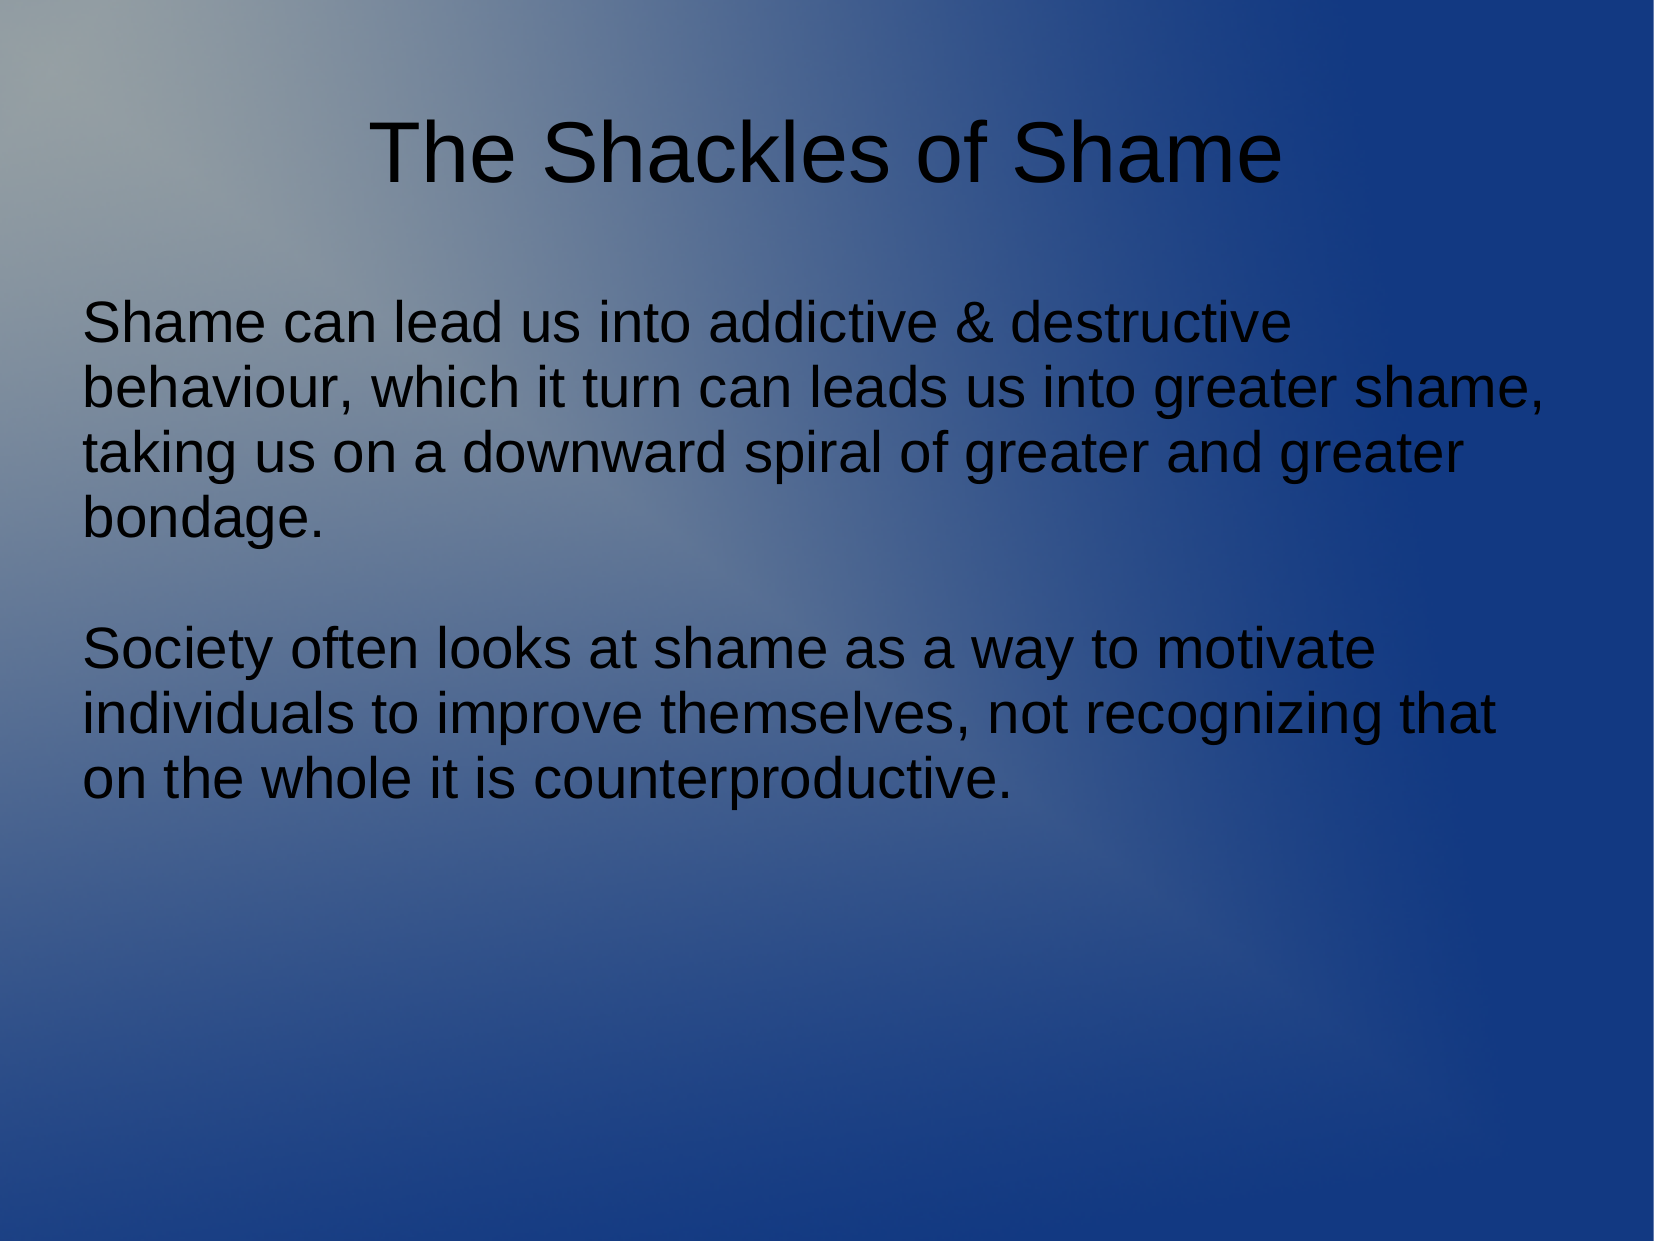

# The Shackles of Shame
Shame can lead us into addictive & destructive behaviour, which it turn can leads us into greater shame, taking us on a downward spiral of greater and greater bondage.
Society often looks at shame as a way to motivate individuals to improve themselves, not recognizing that on the whole it is counterproductive.